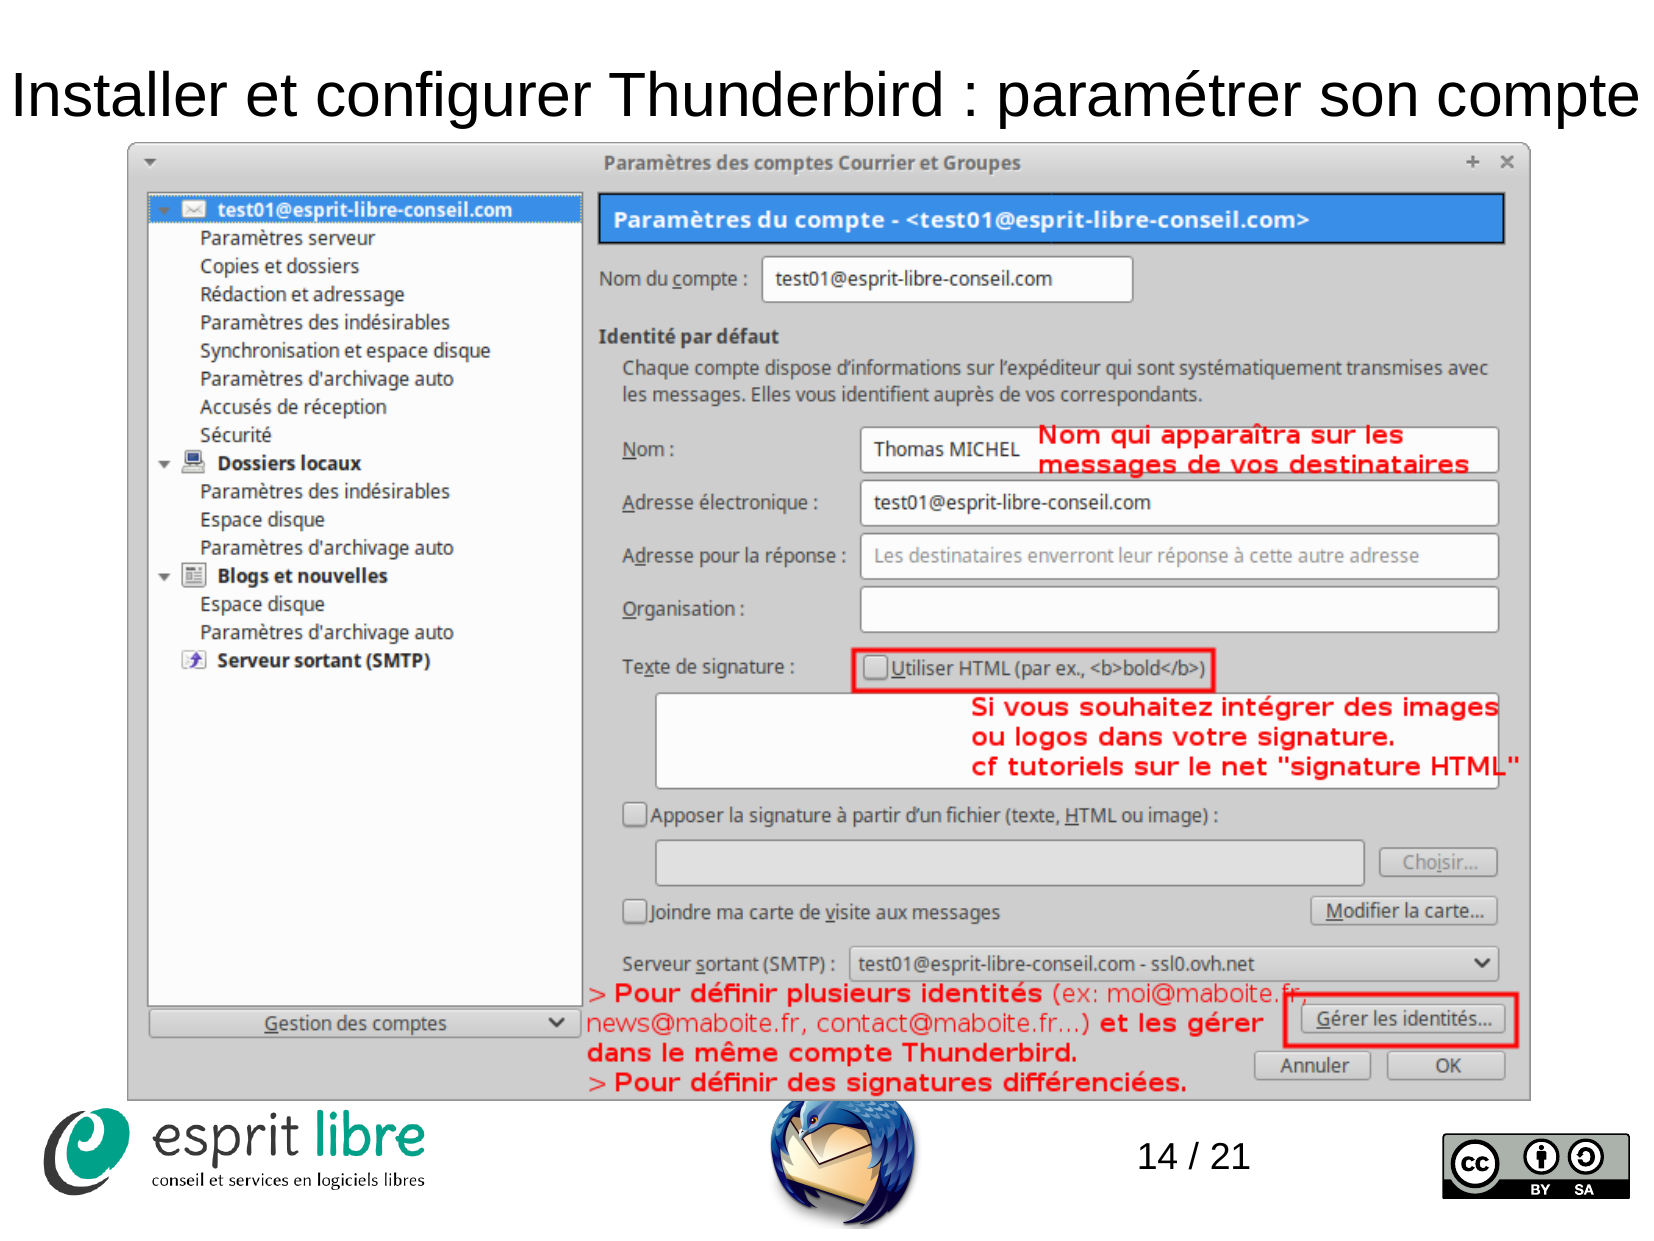

# Installer et configurer Thunderbird : paramétrer son compte